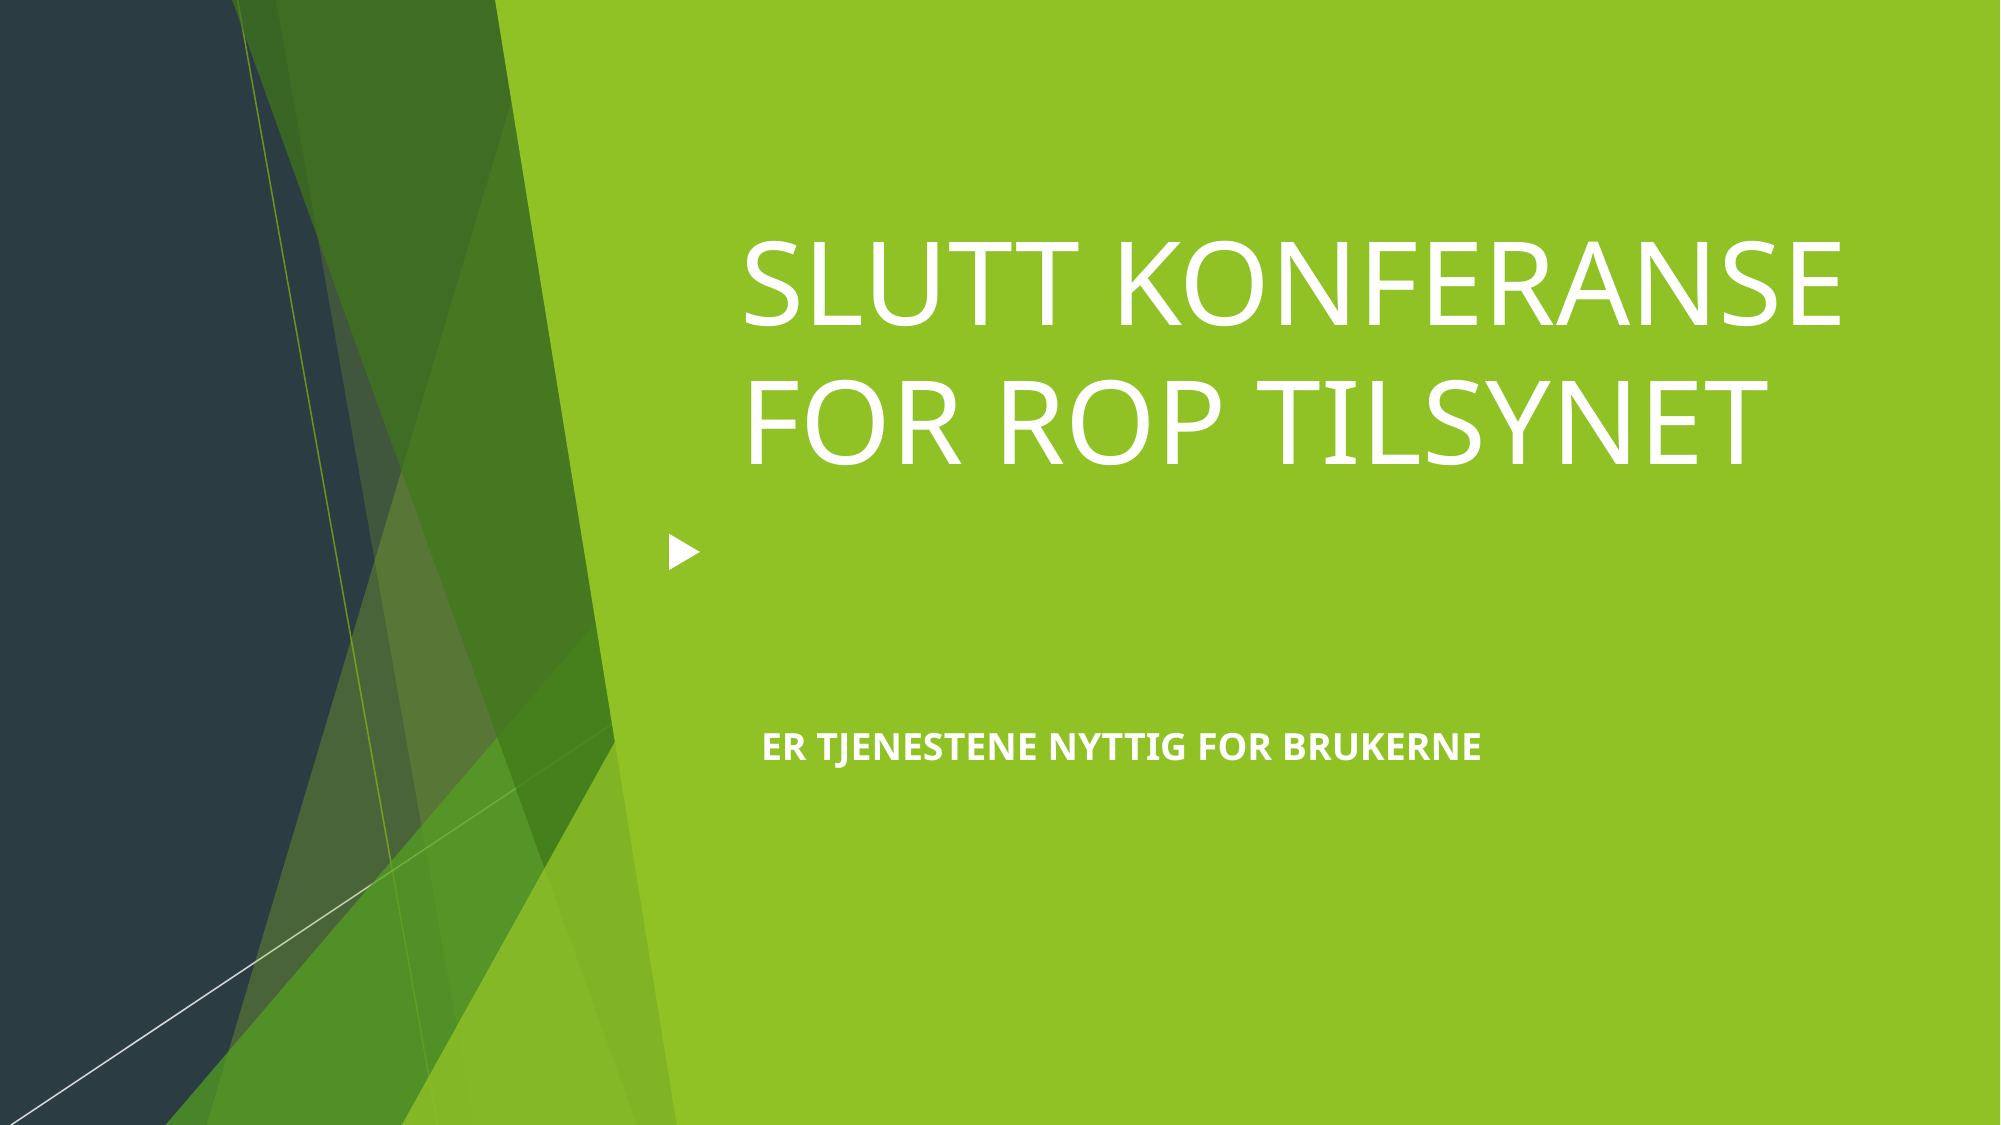

# SLUTT KONFERANSE FOR ROP TILSYNET
ER TJENESTENE NYTTIG FOR BRUKERNE